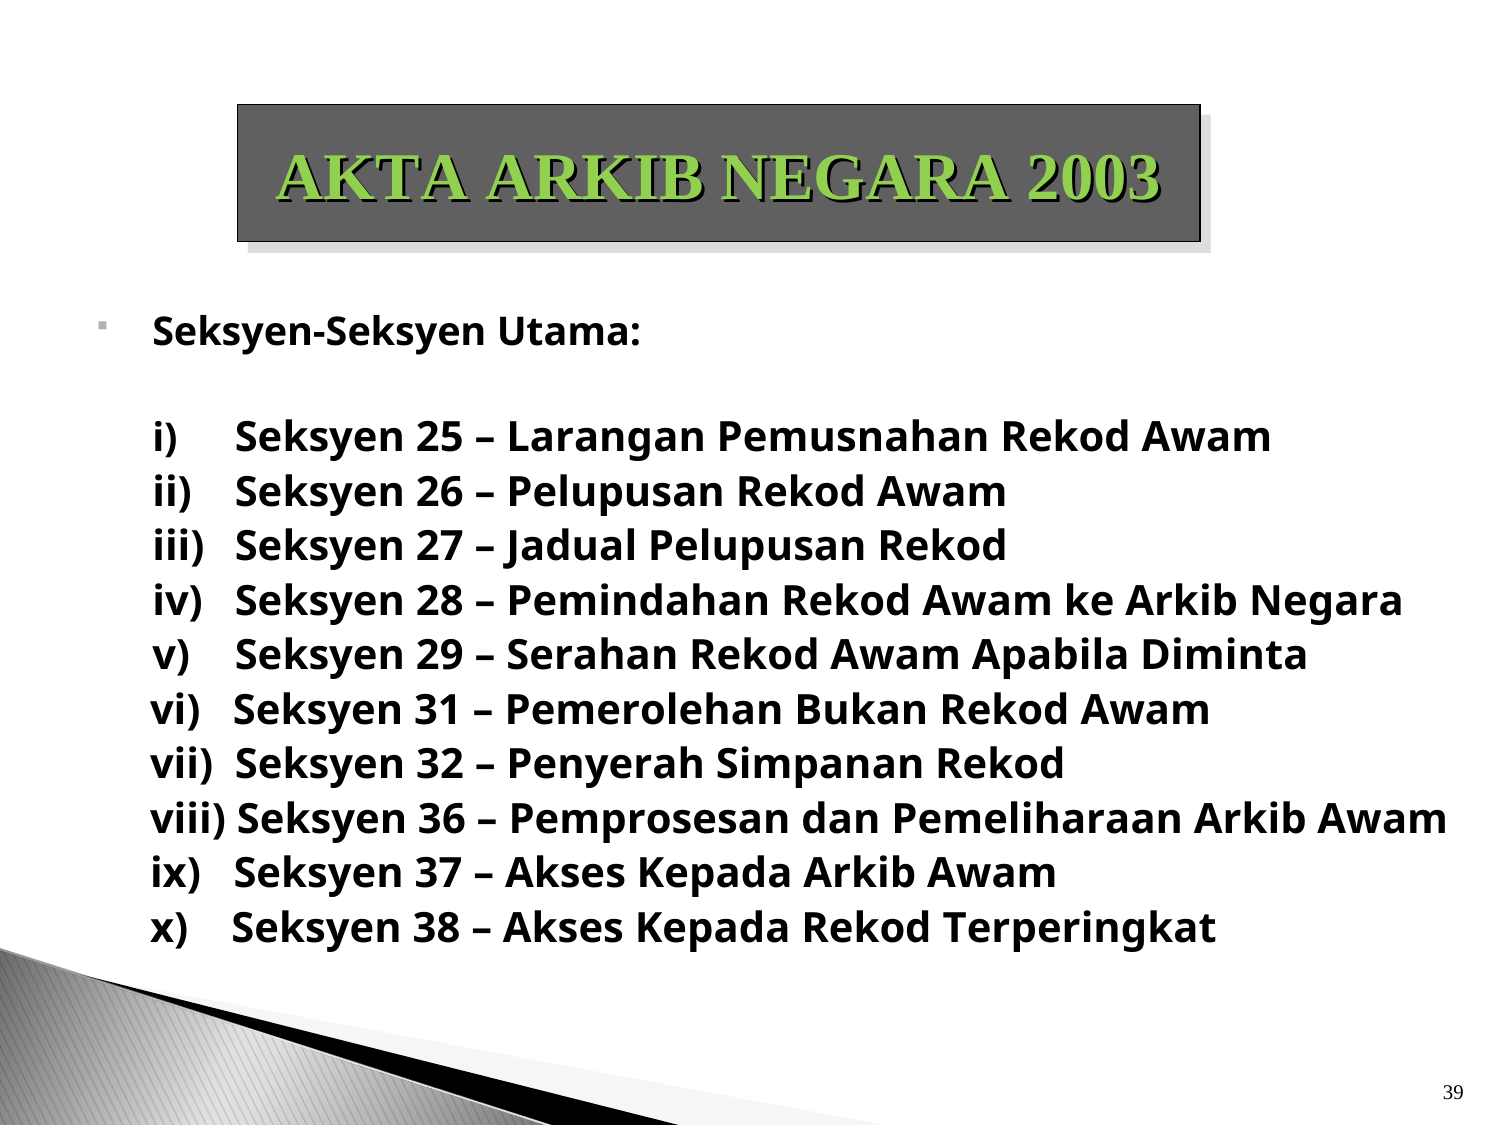

AKTA ARKIB NEGARA 2003
# Seksyen-Seksyen Utama:
	i) 	Seksyen 25 – Larangan Pemusnahan Rekod Awam
	ii) 	Seksyen 26 – Pelupusan Rekod Awam
	iii) 	Seksyen 27 – Jadual Pelupusan Rekod
	iv) 	Seksyen 28 – Pemindahan Rekod Awam ke Arkib Negara
	v)	Seksyen 29 – Serahan Rekod Awam Apabila Diminta
 vi) Seksyen 31 – Pemerolehan Bukan Rekod Awam
 vii) Seksyen 32 – Penyerah Simpanan Rekod
 viii) Seksyen 36 – Pemprosesan dan Pemeliharaan Arkib Awam
 ix) Seksyen 37 – Akses Kepada Arkib Awam
 x) Seksyen 38 – Akses Kepada Rekod Terperingkat